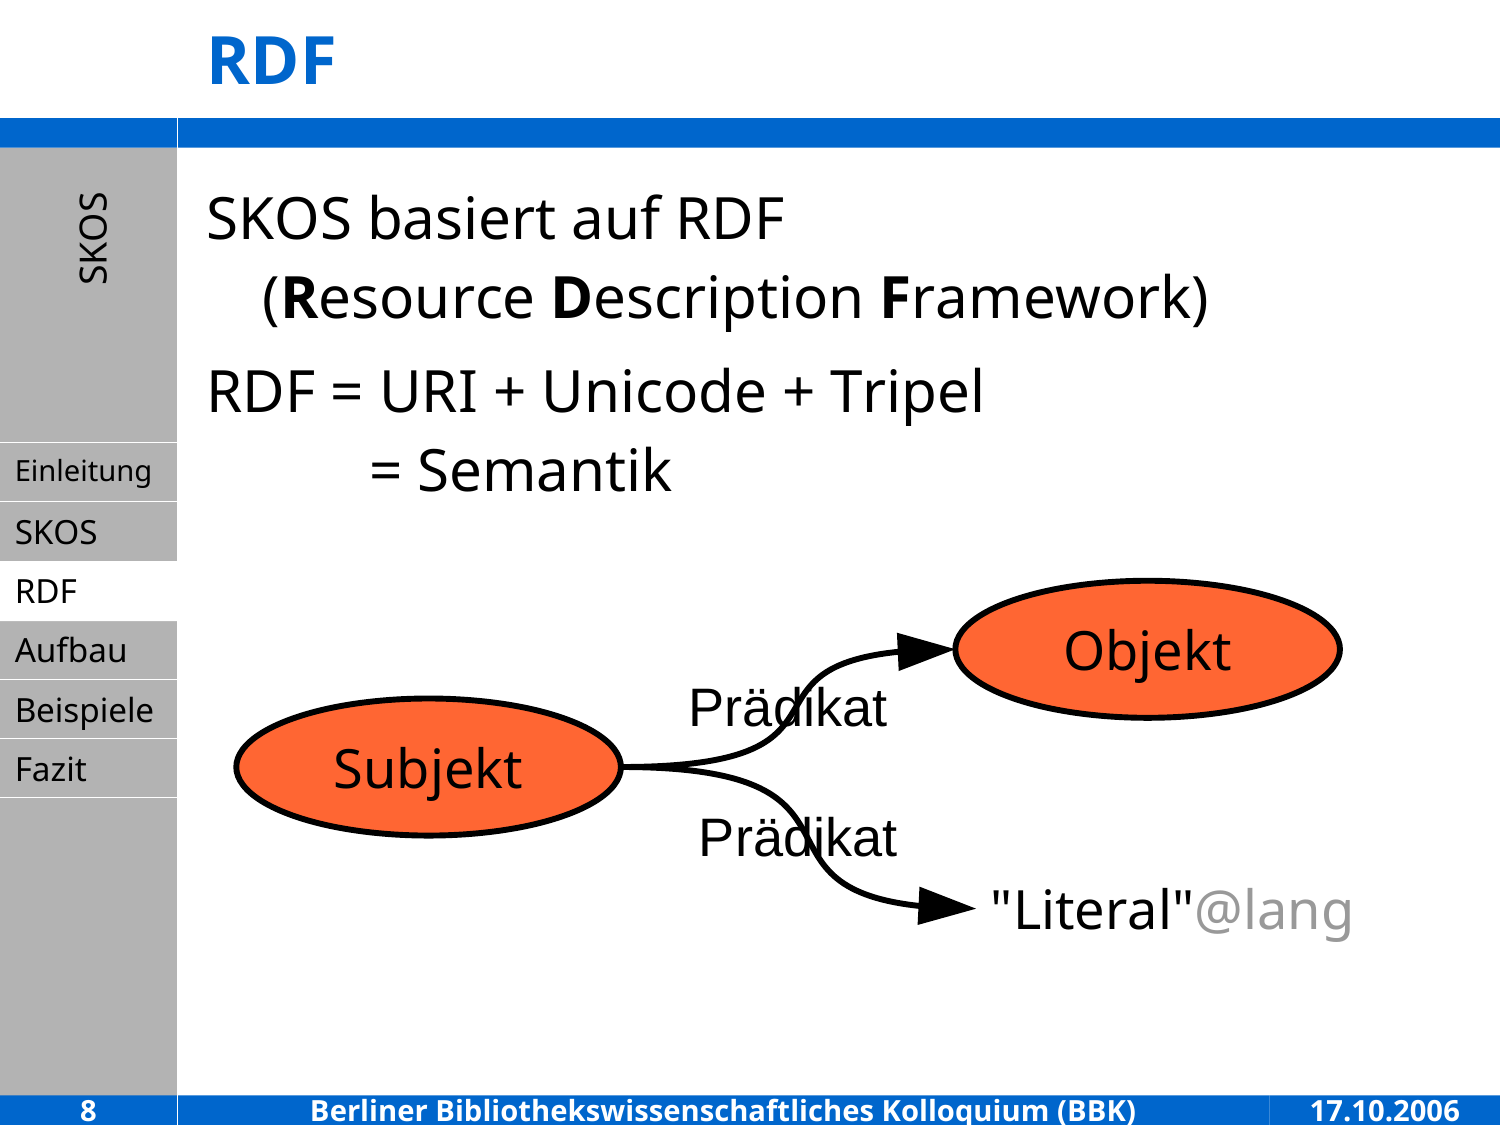

# RDF
SKOS basiert auf RDF
(Resource Description Framework)
RDF = URI + Unicode + Tripel
 = Semantik
RDF
Objekt
Subjekt
"Literal"@lang